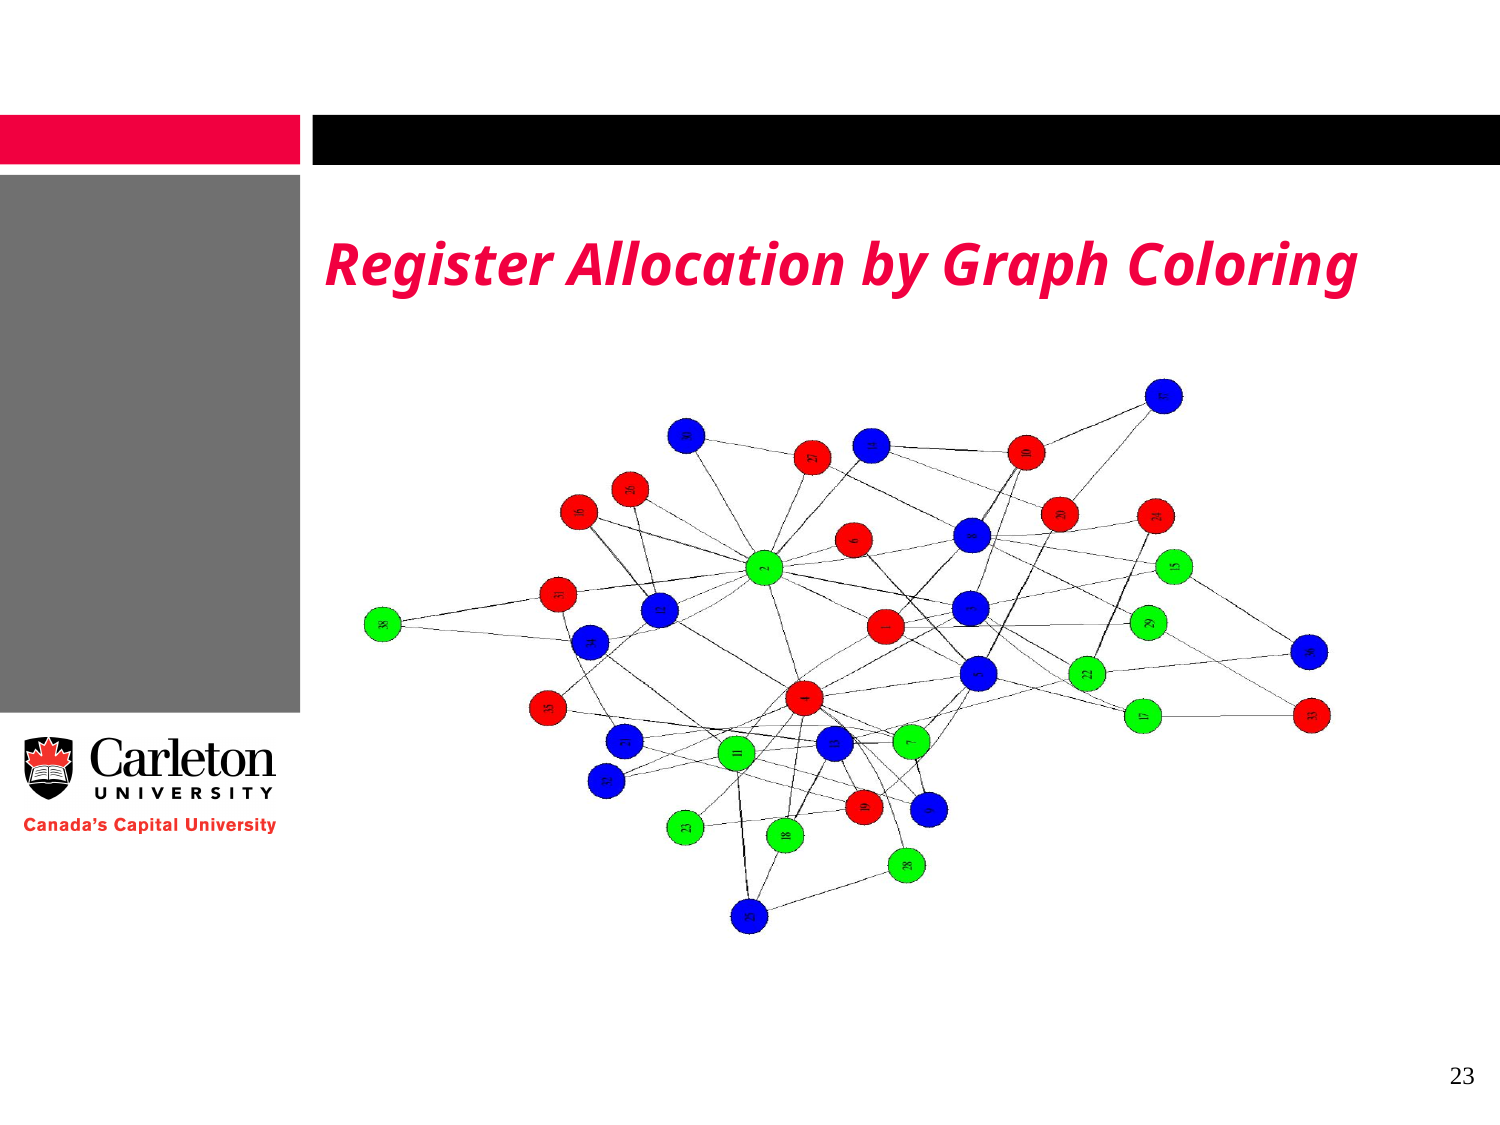

# Register Allocation by Graph Coloring
23